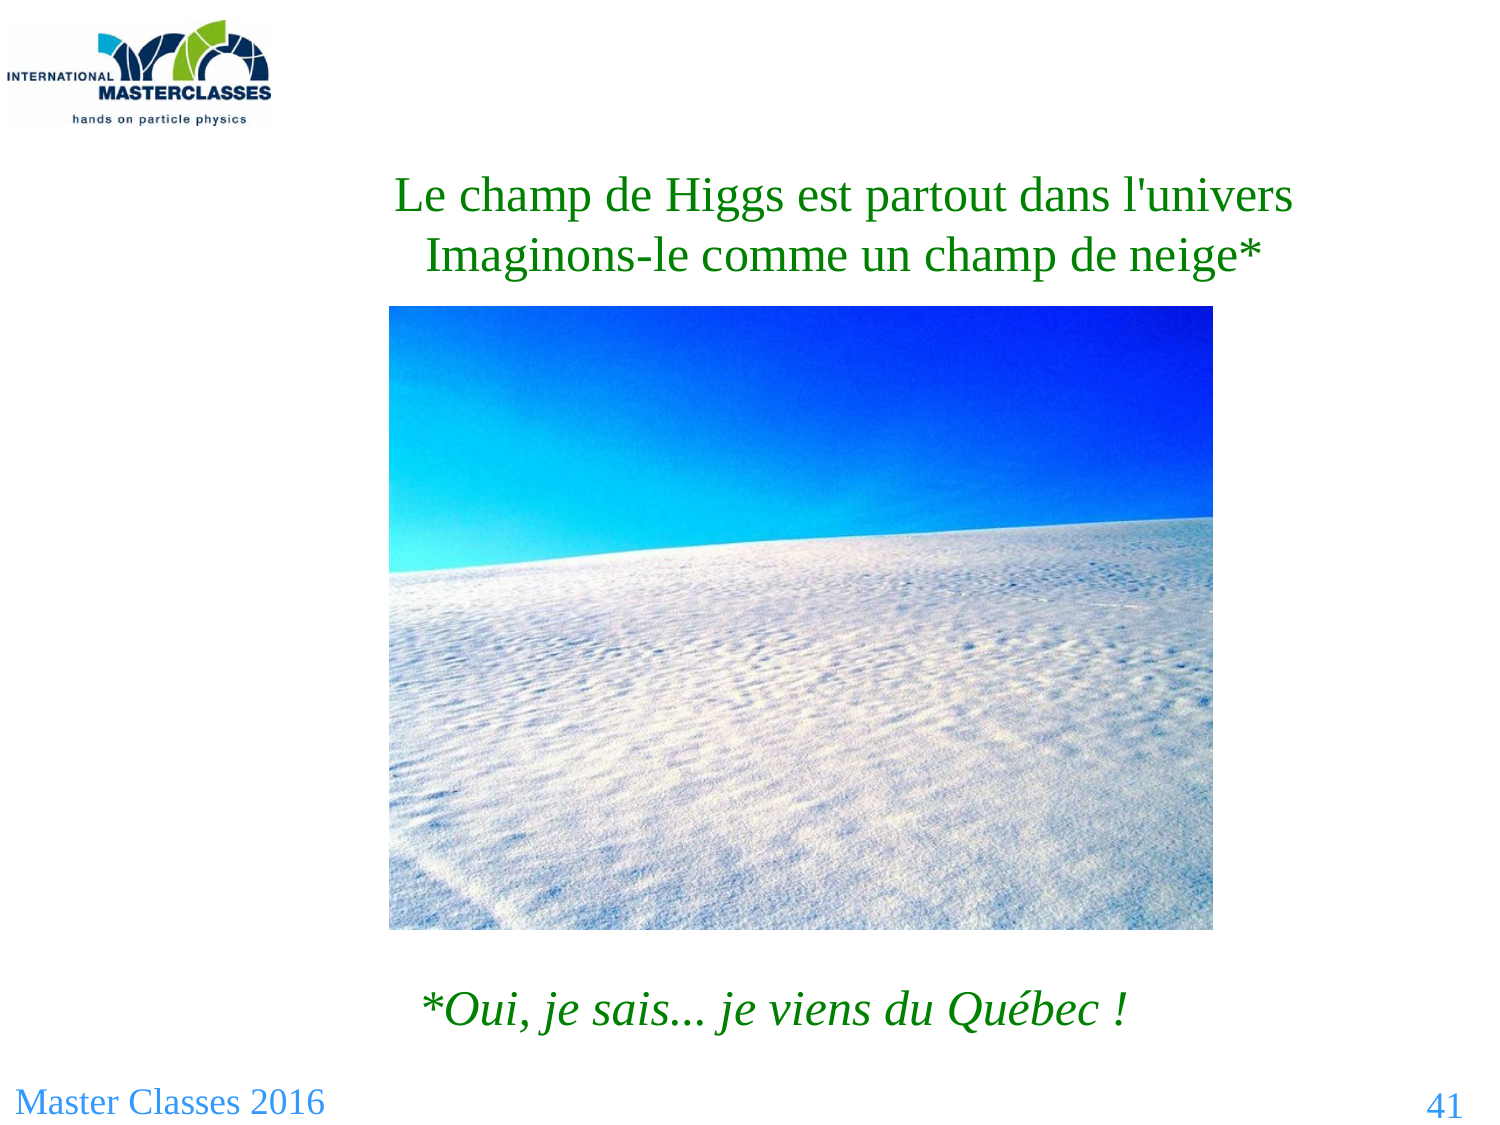

Le champ de Higgs est partout dans l'univers
Imaginons-le comme un champ de neige*
*Oui, je sais... je viens du Québec !
Master Classes 2016
41